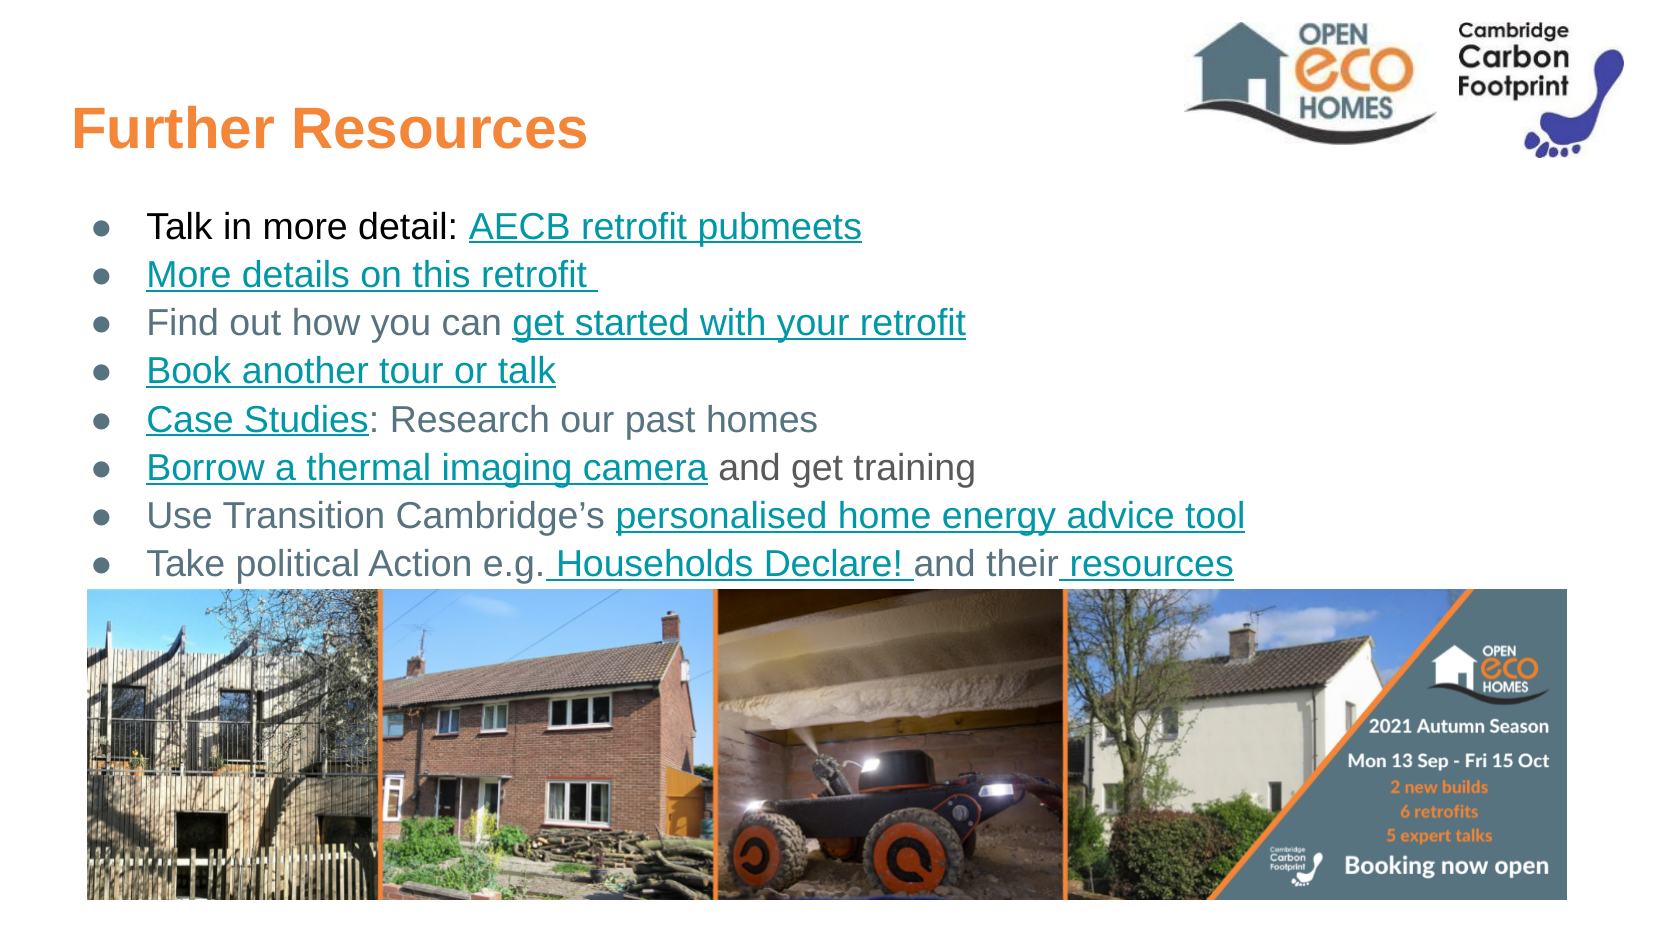

# Further Resources
Talk in more detail: AECB retrofit pubmeets
More details on this retrofit
Find out how you can get started with your retrofit
Book another tour or talk
Case Studies: Research our past homes
Borrow a thermal imaging camera and get training
Use Transition Cambridge’s personalised home energy advice tool
Take political Action e.g. Households Declare! and their resources